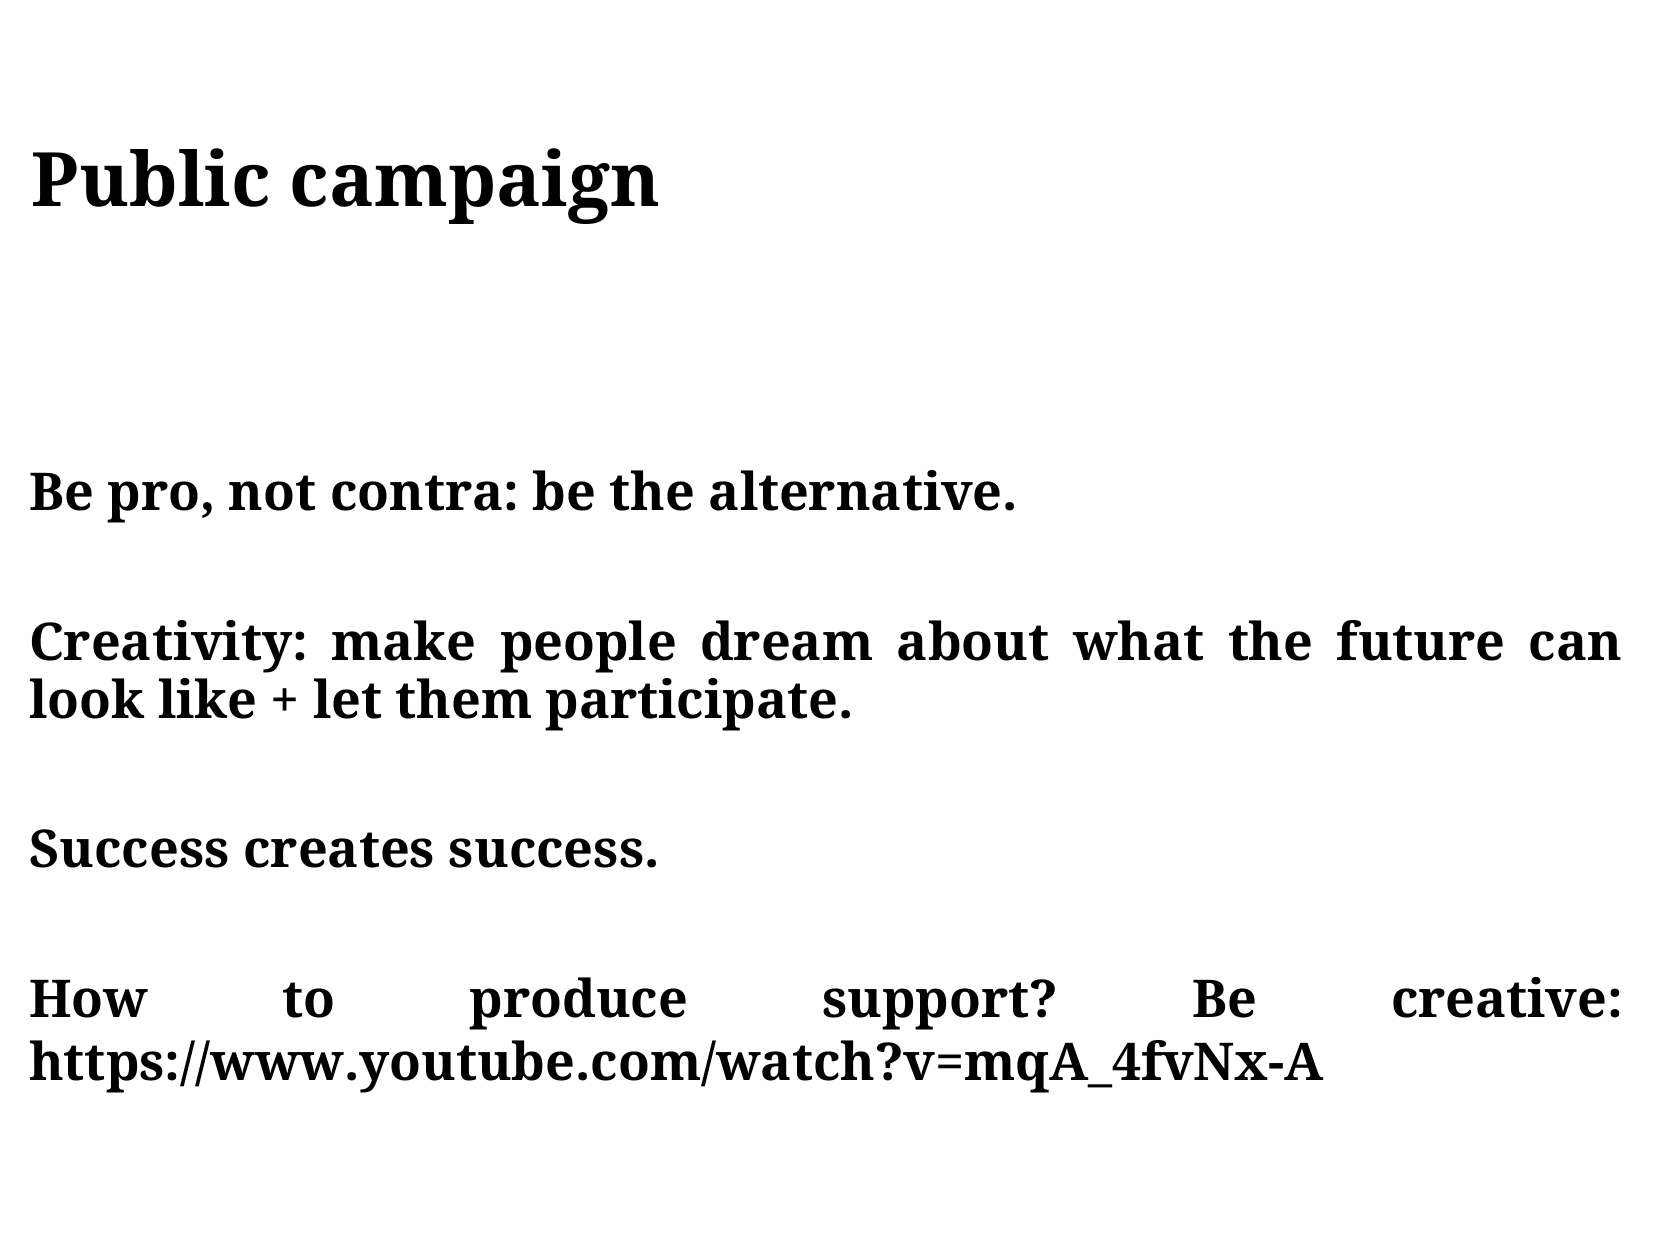

#
Public campaign
Be pro, not contra: be the alternative.
Creativity: make people dream about what the future can look like + let them participate.
Success creates success.
How to produce support? Be creative: https://www.youtube.com/watch?v=mqA_4fvNx-A